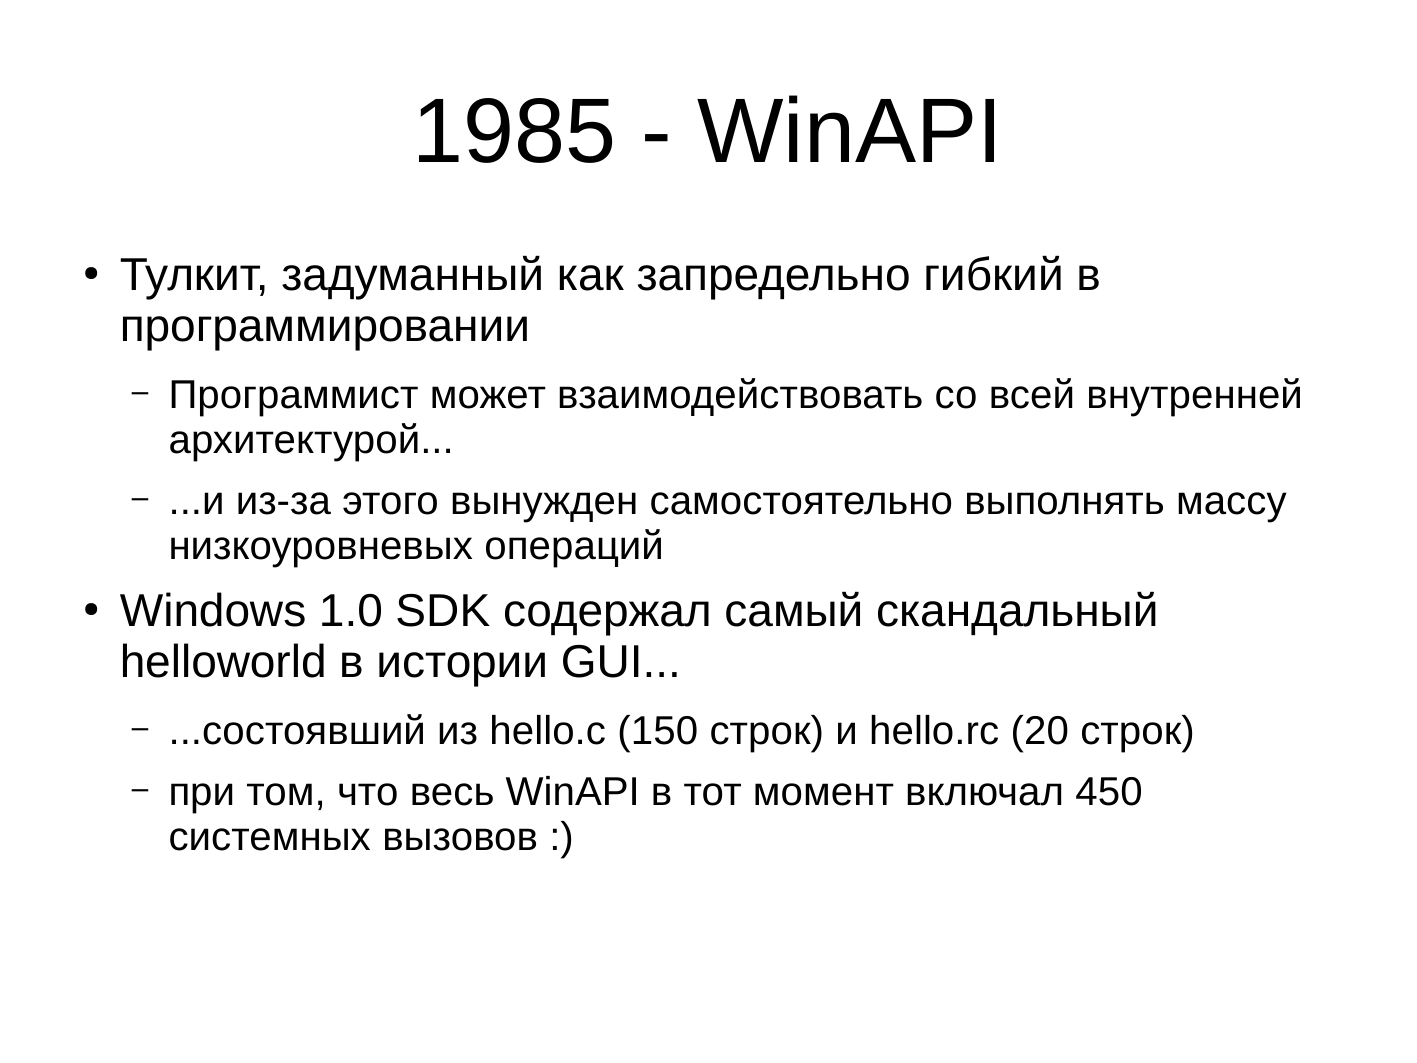

# 1985 - WinAPI
Тулкит, задуманный как запредельно гибкий в программировании
Программист может взаимодействовать со всей внутренней архитектурой...
...и из-за этого вынужден самостоятельно выполнять массу низкоуровневых операций
Windows 1.0 SDK содержал самый скандальный helloworld в истории GUI...
...cостоявший из hello.c (150 строк) и hello.rc (20 строк)
при том, что весь WinAPI в тот момент включал 450 системных вызовов :)